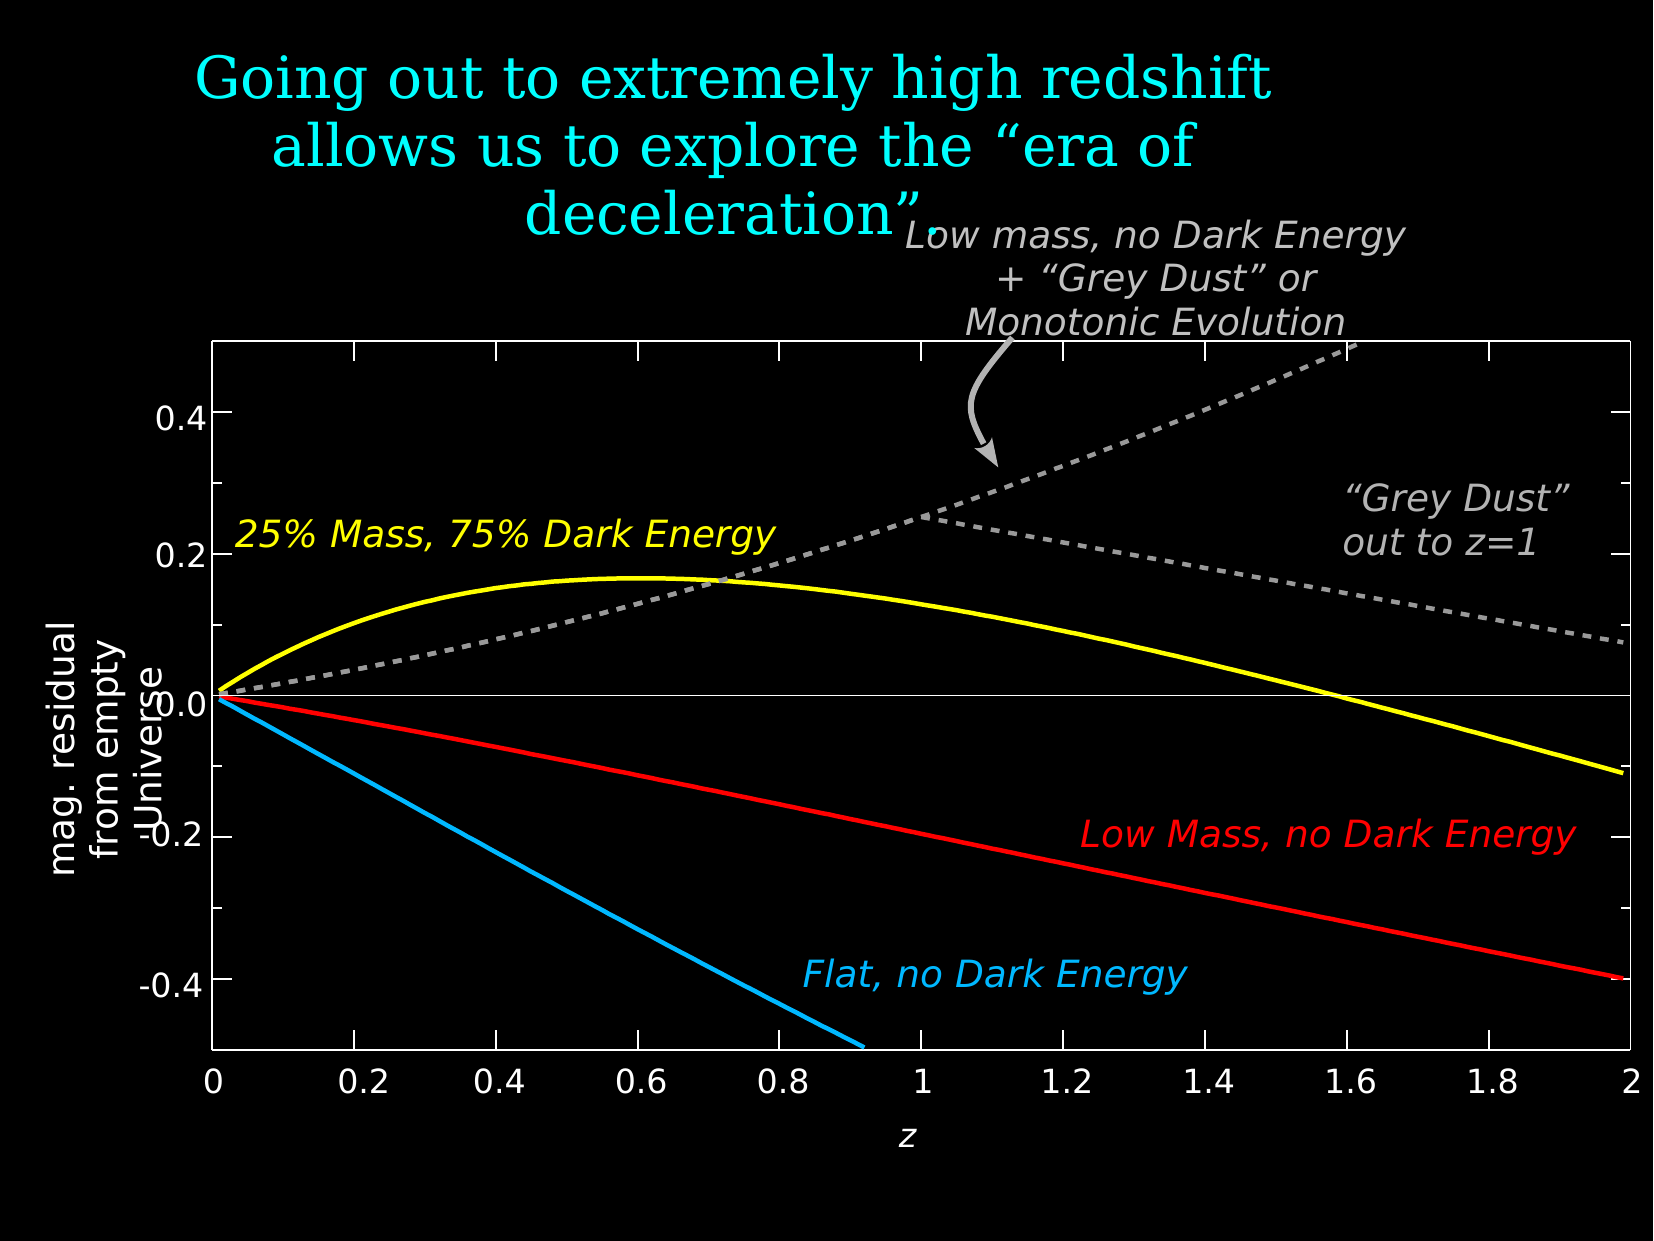

Going out to extremely high redshift allows us to explore the “era of deceleration”.
Low mass, no Dark Energy
+ “Grey Dust” or
Monotonic Evolution
0.4
“Grey Dust”
out to z=1
25% Mass, 75% Dark Energy
0.2
mag. residual
from empty Universe
0.0
Low Mass, no Dark Energy
-0.2
Flat, no Dark Energy
-0.4
0
0.2
0.4
0.6
0.8
1
1.2
1.4
1.6
1.8
2
z